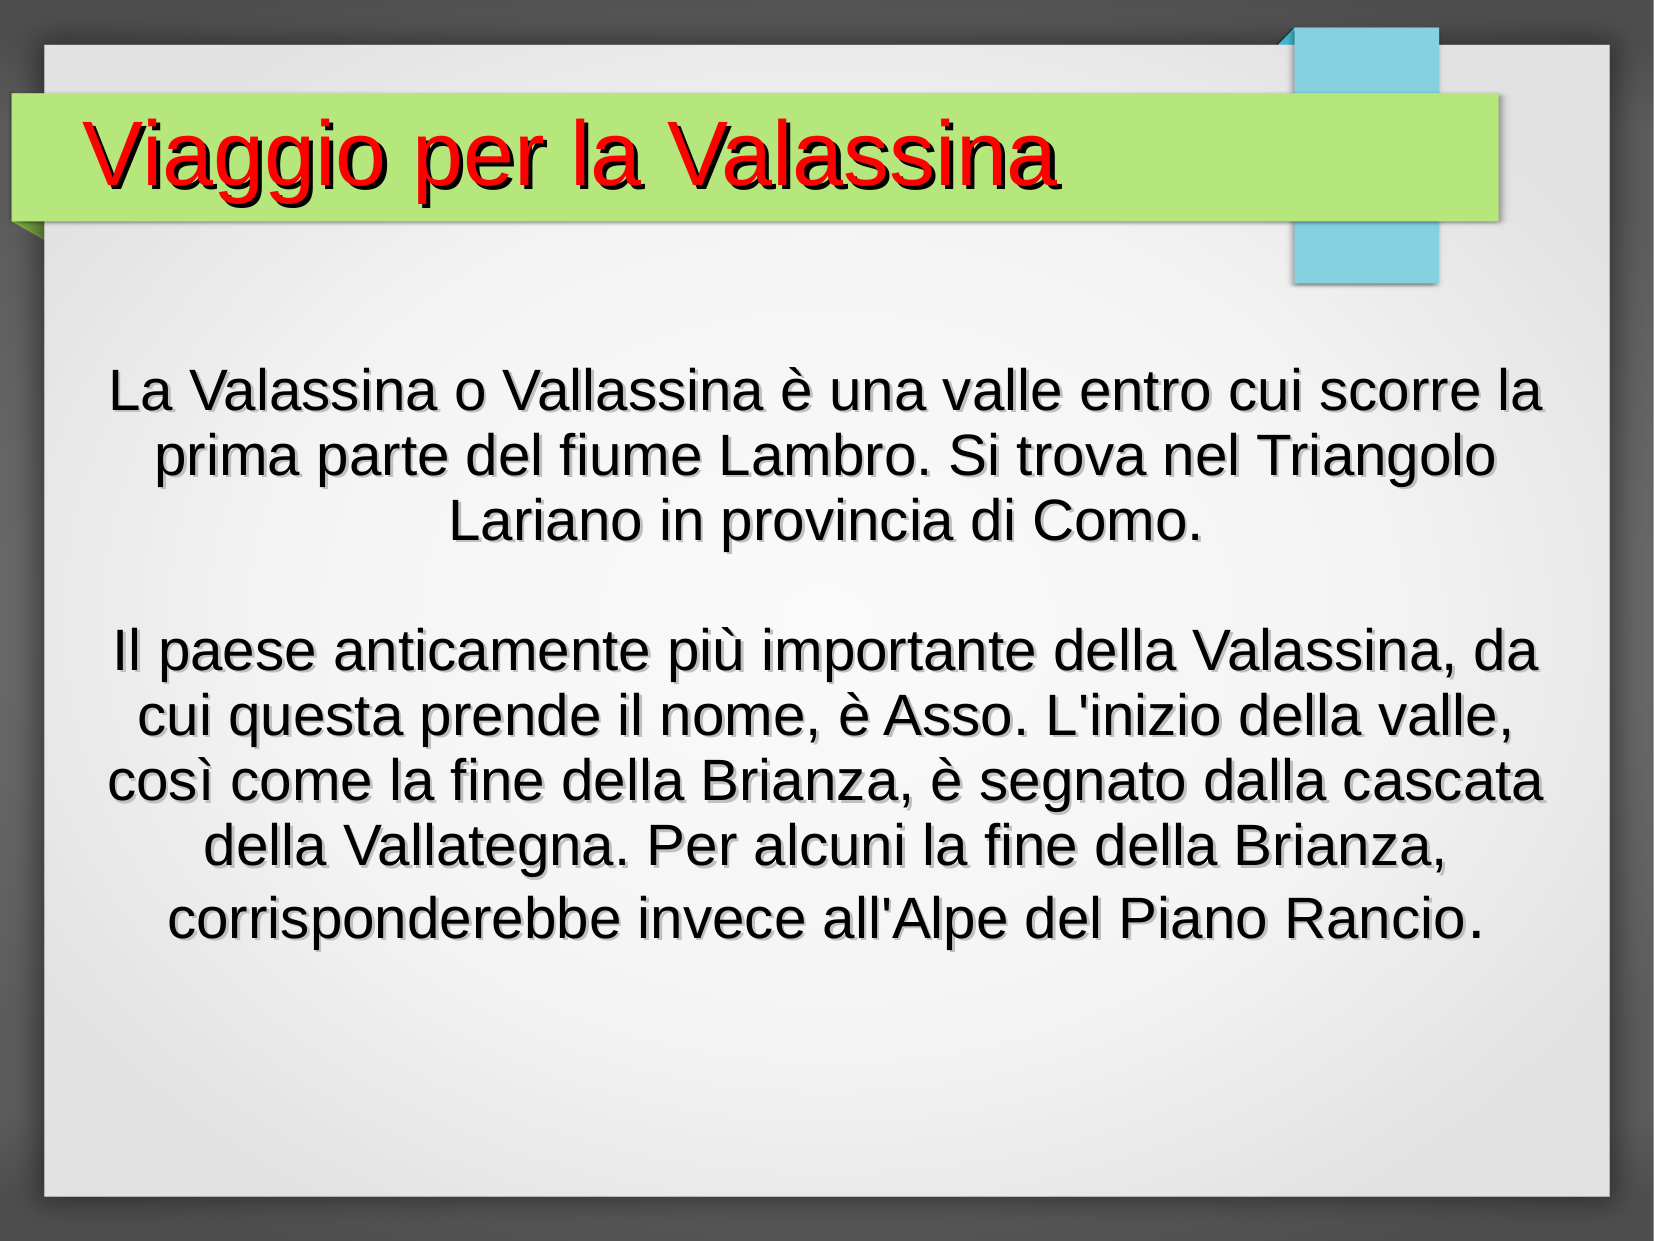

# Viaggio per la Valassina
La Valassina o Vallassina è una valle entro cui scorre la prima parte del fiume Lambro. Si trova nel Triangolo Lariano in provincia di Como.
Il paese anticamente più importante della Valassina, da cui questa prende il nome, è Asso. L'inizio della valle, così come la fine della Brianza, è segnato dalla cascata della Vallategna. Per alcuni la fine della Brianza, corrisponderebbe invece all'Alpe del Piano Rancio.